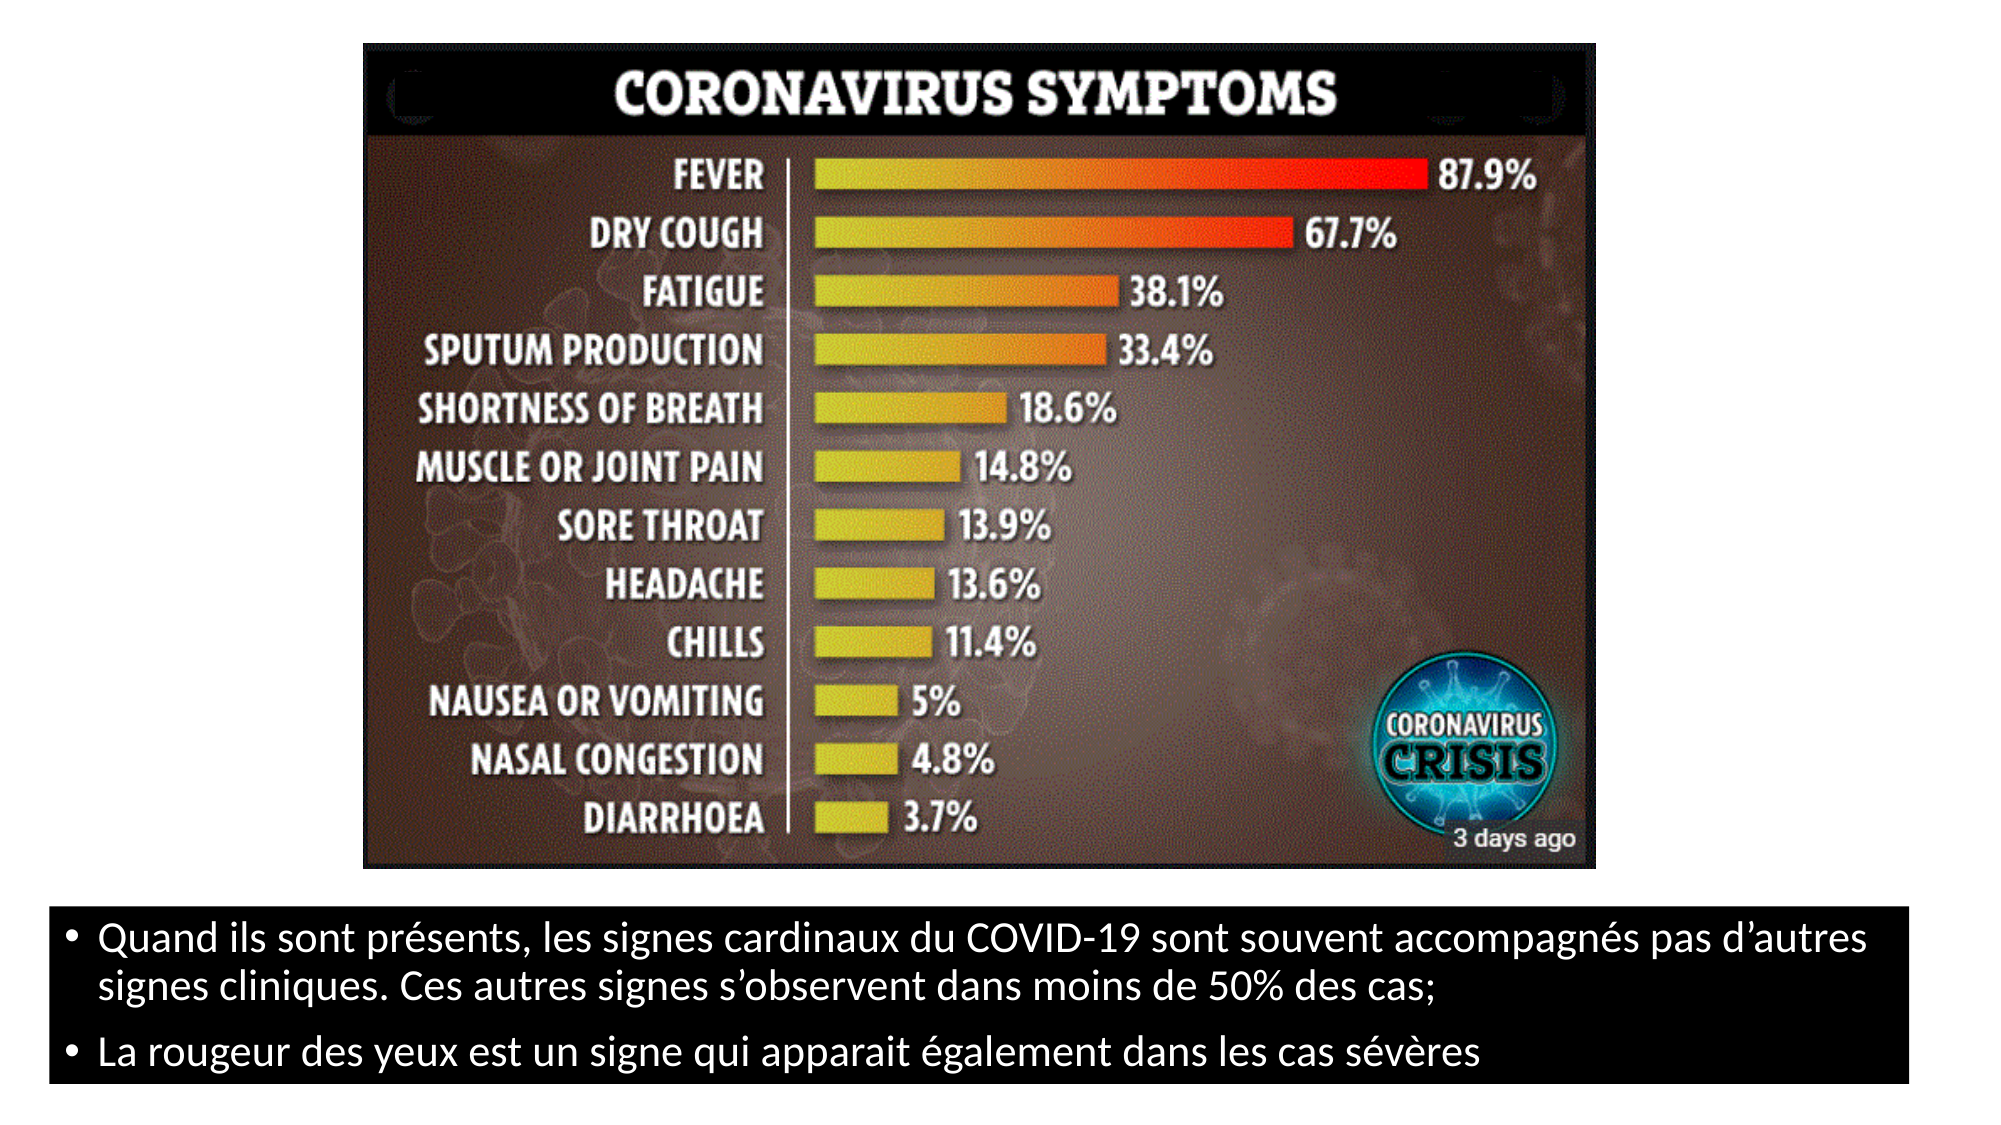

# Quand ils sont présents, les signes cardinaux du COVID-19 sont souvent accompagnés pas d’autres signes cliniques. Ces autres signes s’observent dans moins de 50% des cas;
La rougeur des yeux est un signe qui apparait également dans les cas sévères